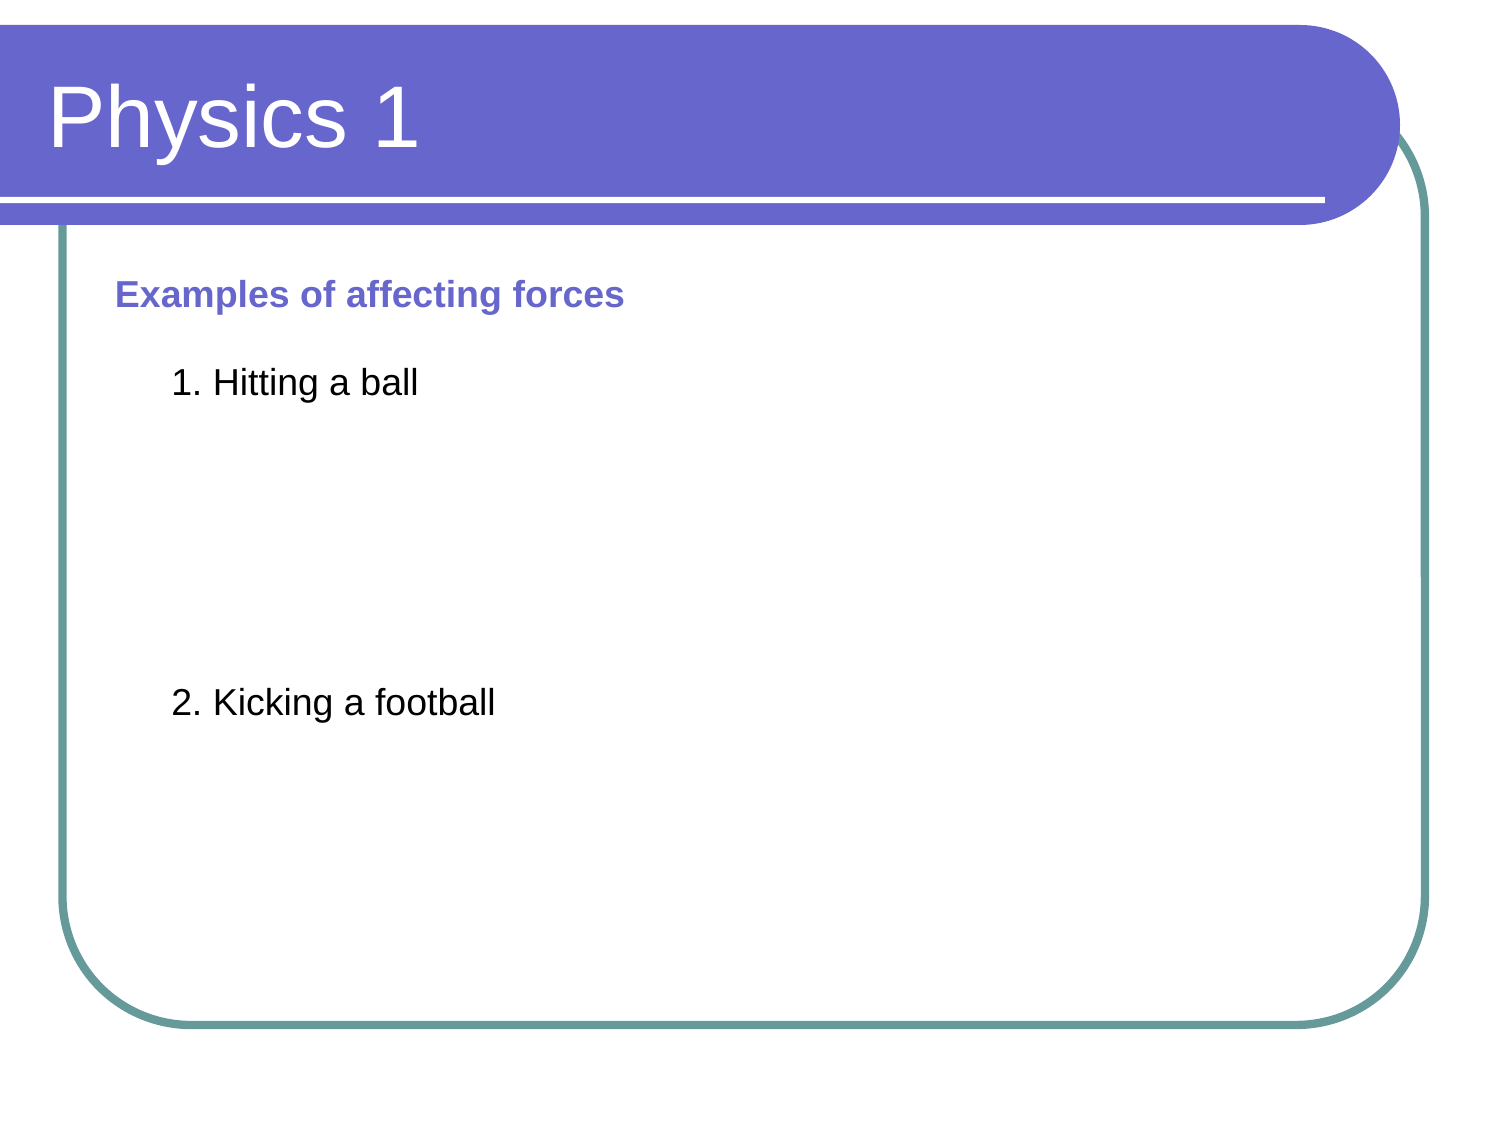

# Physics 1
Examples of affecting forces
	1. Hitting a ball
	2. Kicking a football